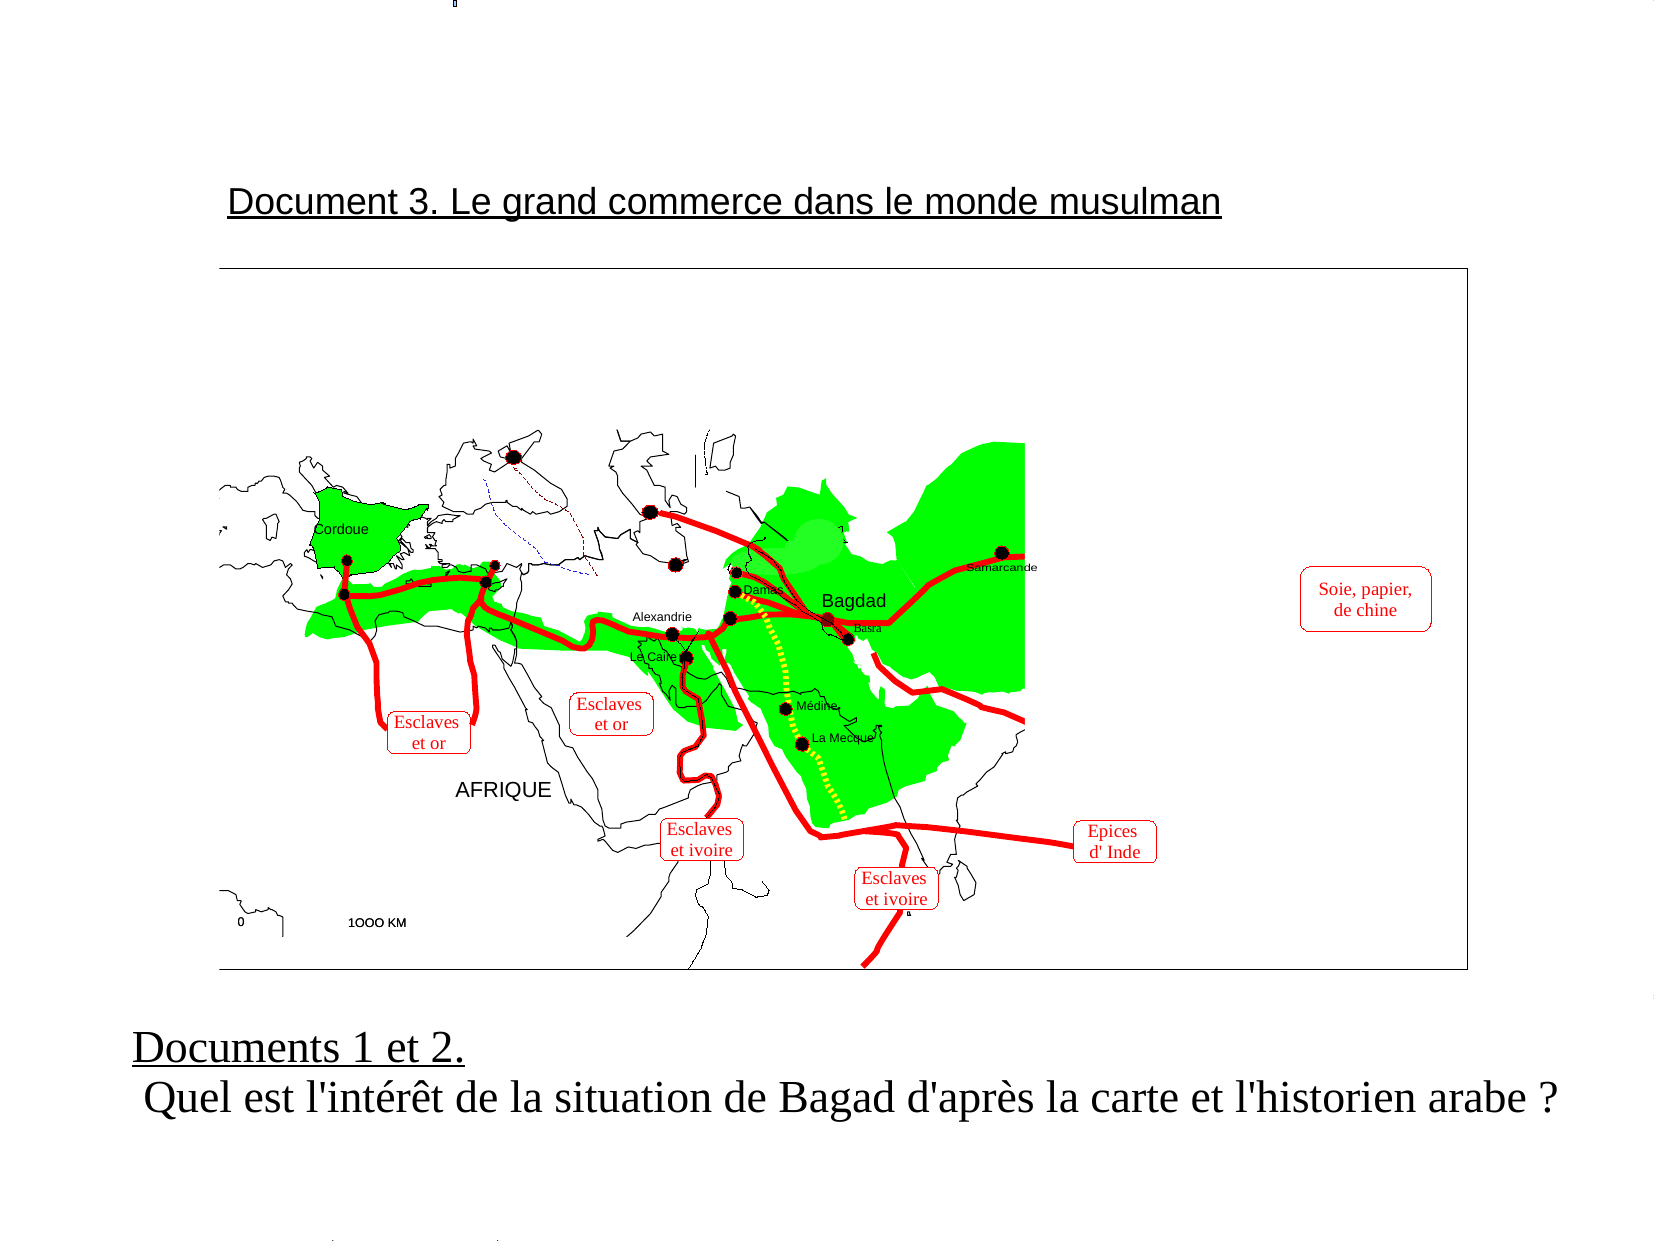

Document 3. Le grand commerce dans le monde musulman
Cordoue
Samarcande
Soie, papier,
de chine
Damas
Bagdad
Alexandrie
Basra
Le Caire
INDE
Médine
Esclaves
et or
Esclaves
et or
La Mecque
AFRIQUE
CHINE
Esclaves
et ivoire
Epices
d' Inde
Esclaves
et ivoire
0
0
1OOO KM
1OOO KM
Documents 1 et 2.
 Quel est l'intérêt de la situation de Bagad d'après la carte et l'historien arabe ?